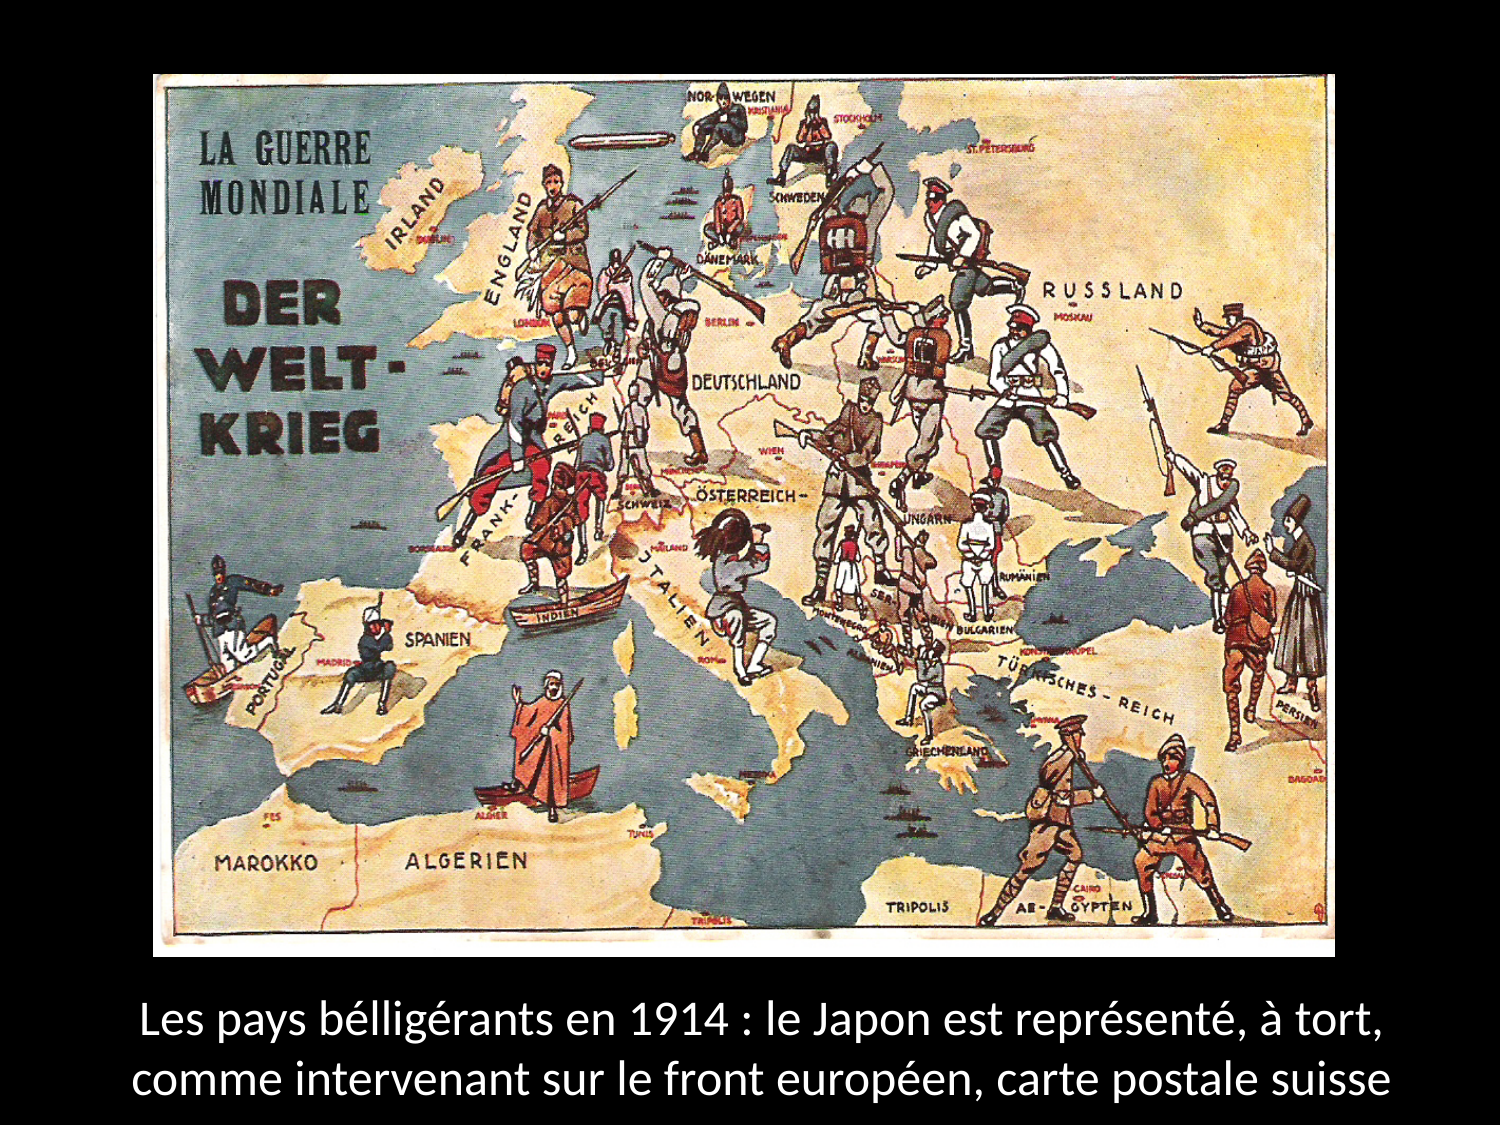

# Les pays bélligérants en 1914 : le Japon est représenté, à tort, comme intervenant sur le front européen, carte postale suisse